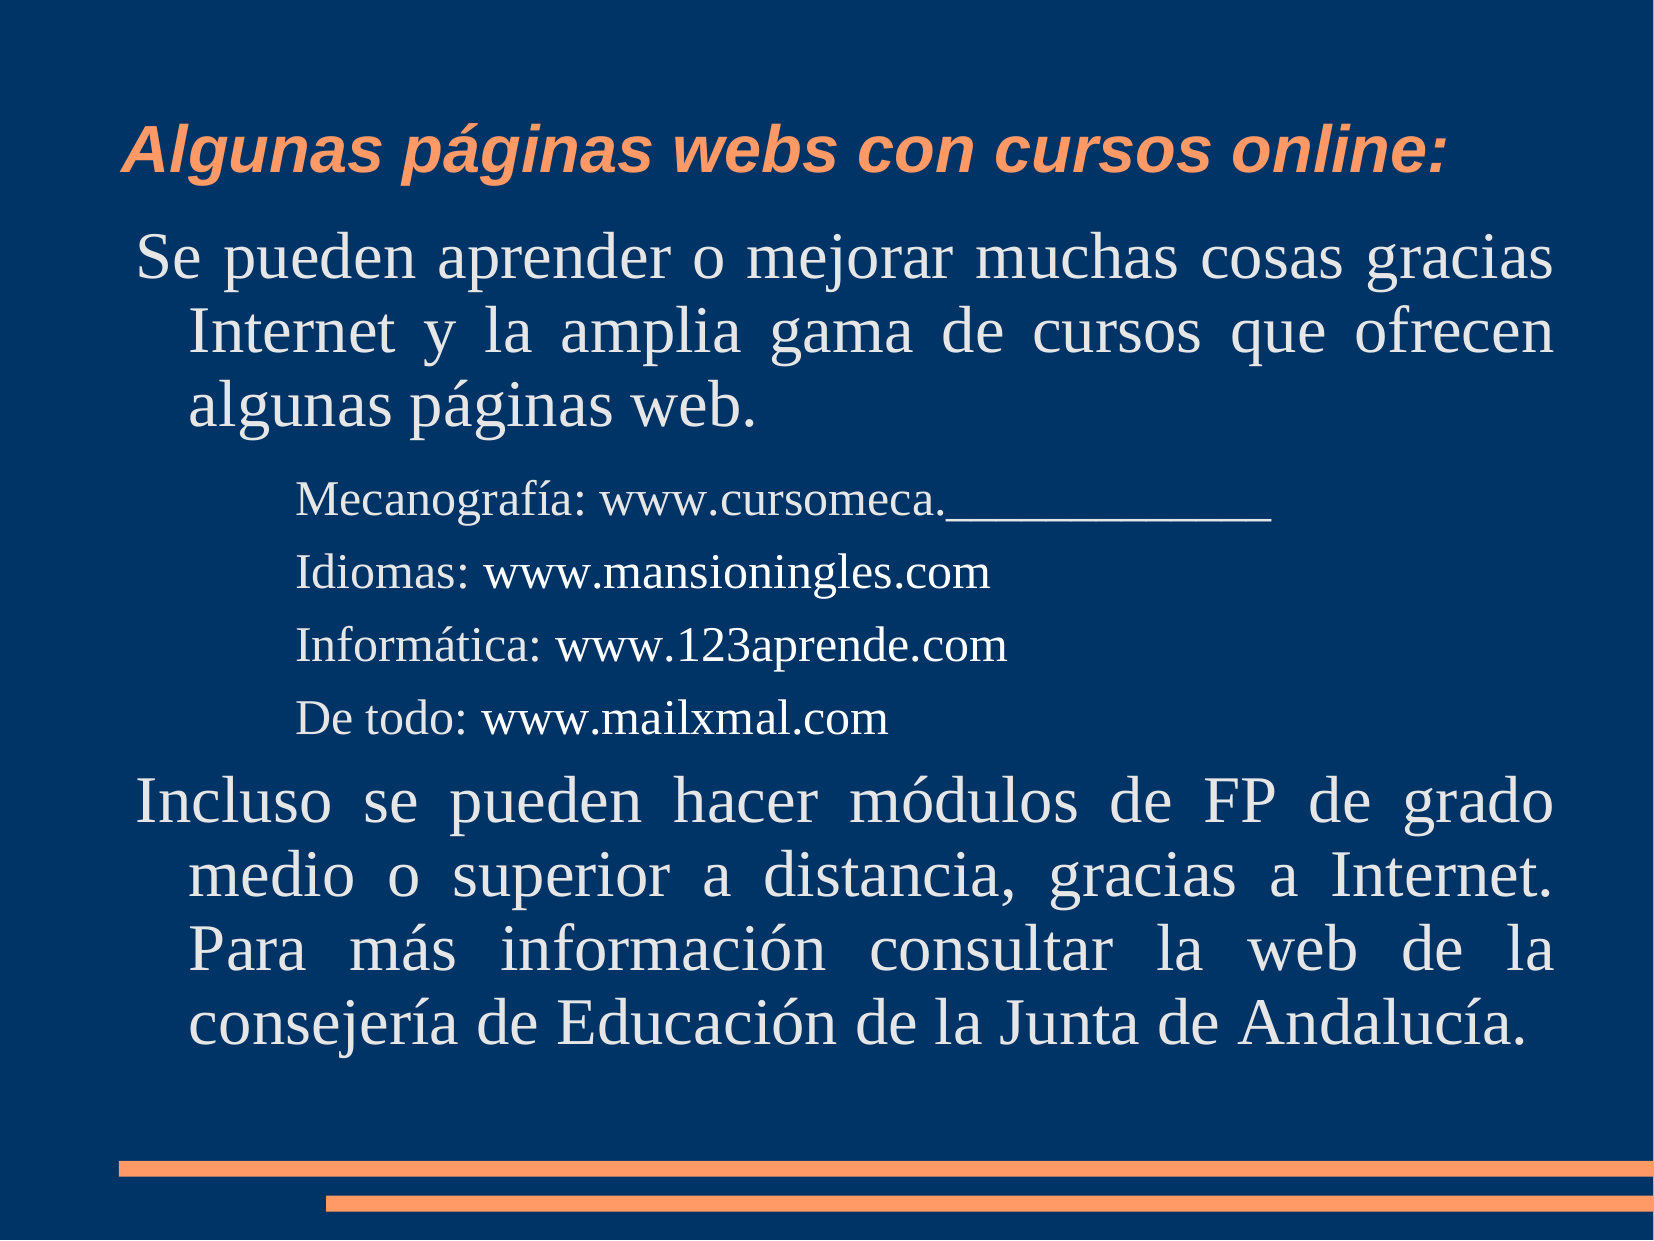

# Algunas páginas webs con cursos online:
Se pueden aprender o mejorar muchas cosas gracias Internet y la amplia gama de cursos que ofrecen algunas páginas web.
Mecanografía: www.cursomeca._____________
Idiomas: www.mansioningles.com
Informática: www.123aprende.com
De todo: www.mailxmal.com
Incluso se pueden hacer módulos de FP de grado medio o superior a distancia, gracias a Internet. Para más información consultar la web de la consejería de Educación de la Junta de Andalucía.